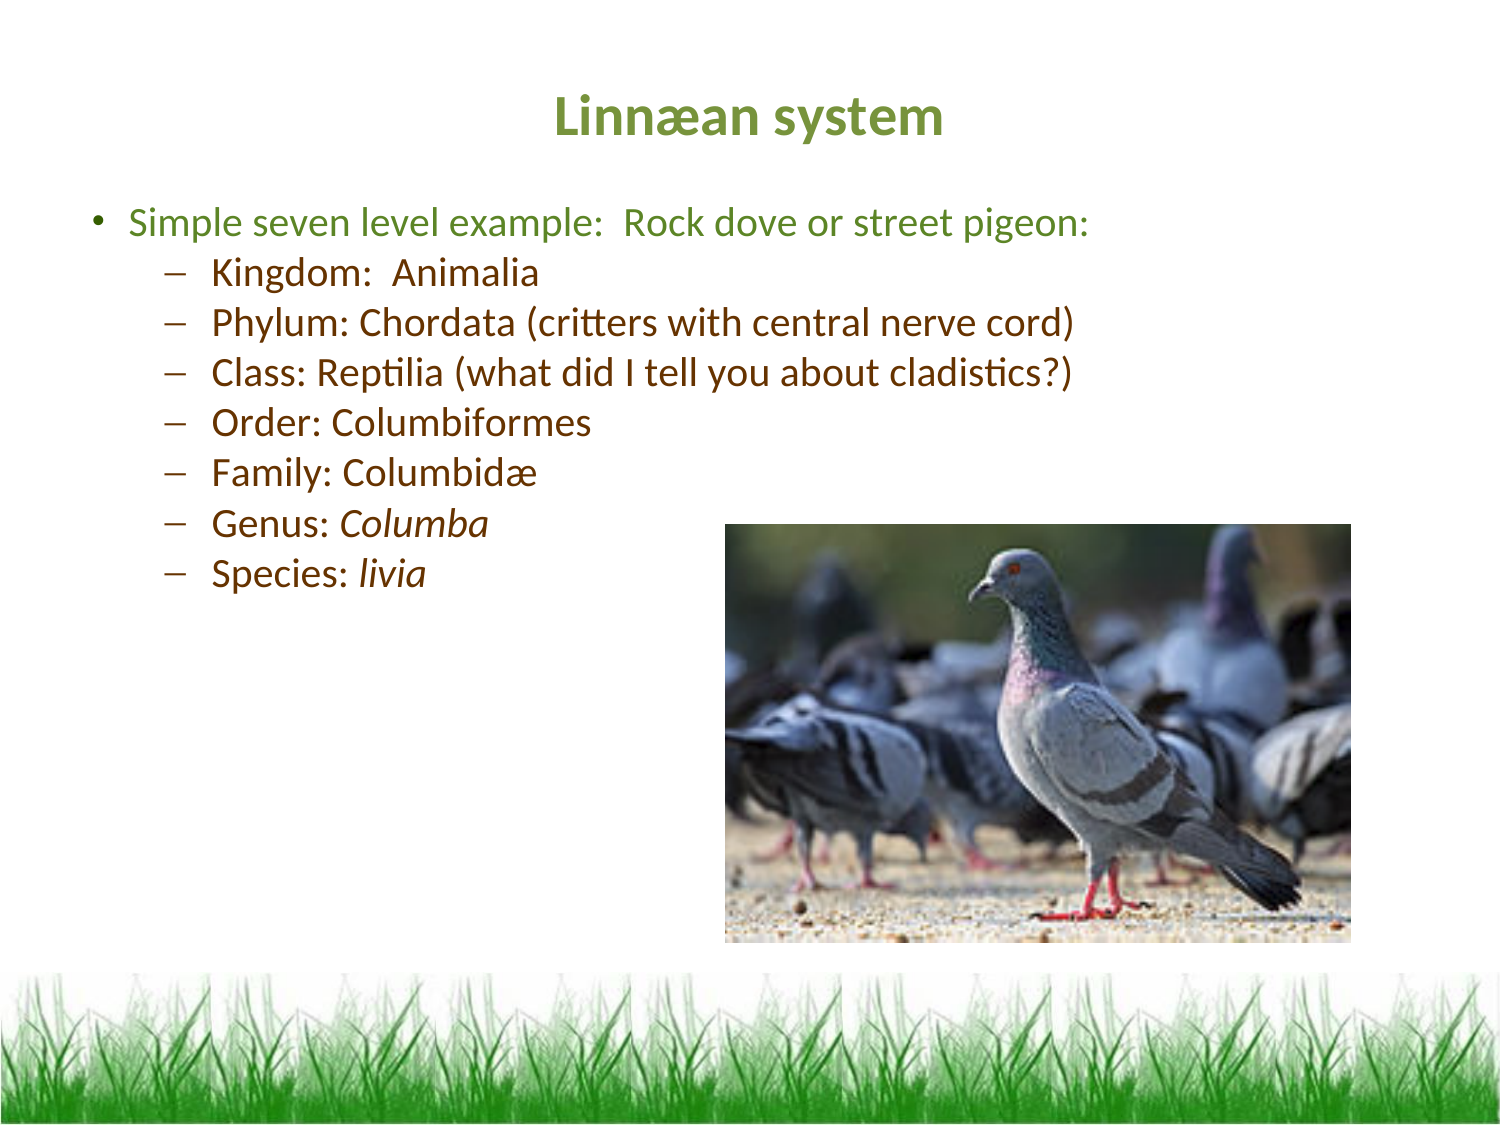

# Linnæan system
Simple seven level example: Rock dove or street pigeon:
Kingdom: Animalia
Phylum: Chordata (critters with central nerve cord)
Class: Reptilia (what did I tell you about cladistics?)
Order: Columbiformes
Family: Columbidæ
Genus: Columba
Species: livia